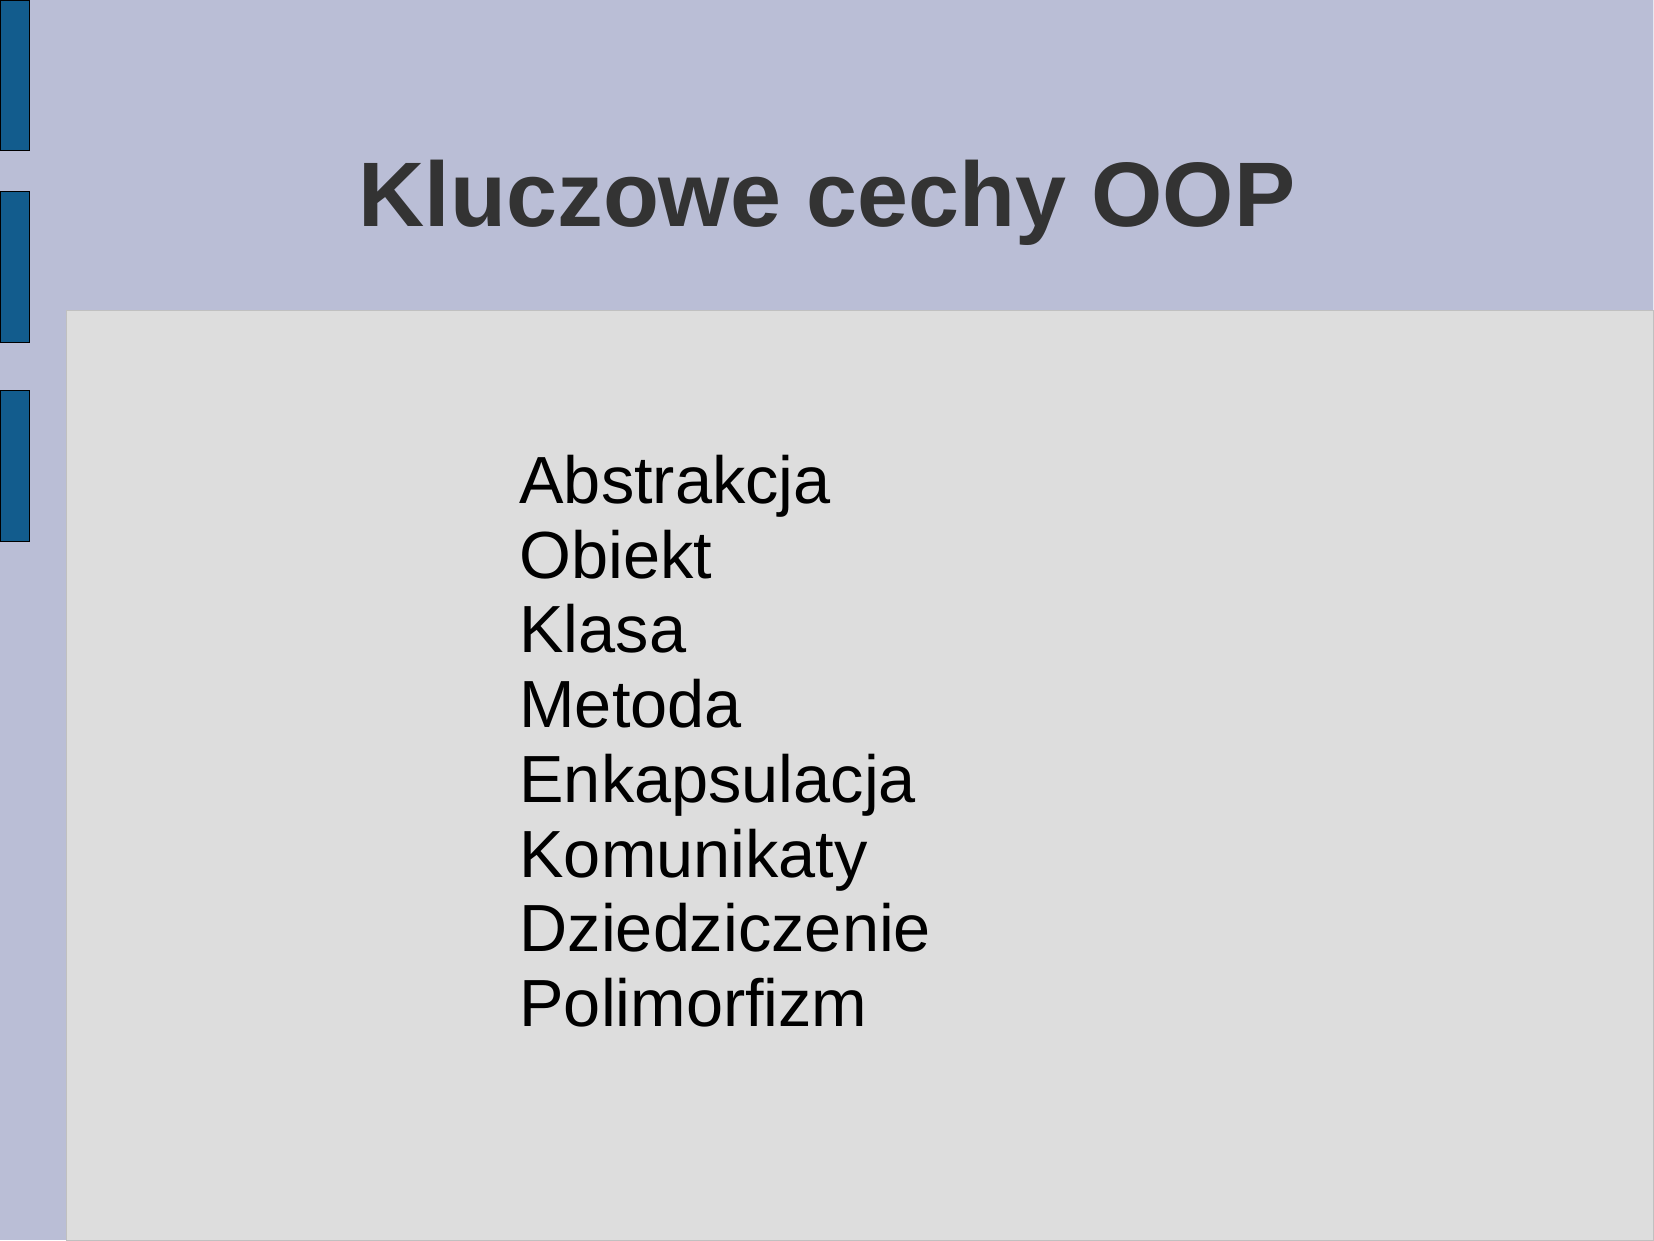

# Kluczowe cechy OOP
Abstrakcja
Obiekt
Klasa
Metoda
Enkapsulacja
Komunikaty
Dziedziczenie
Polimorfizm